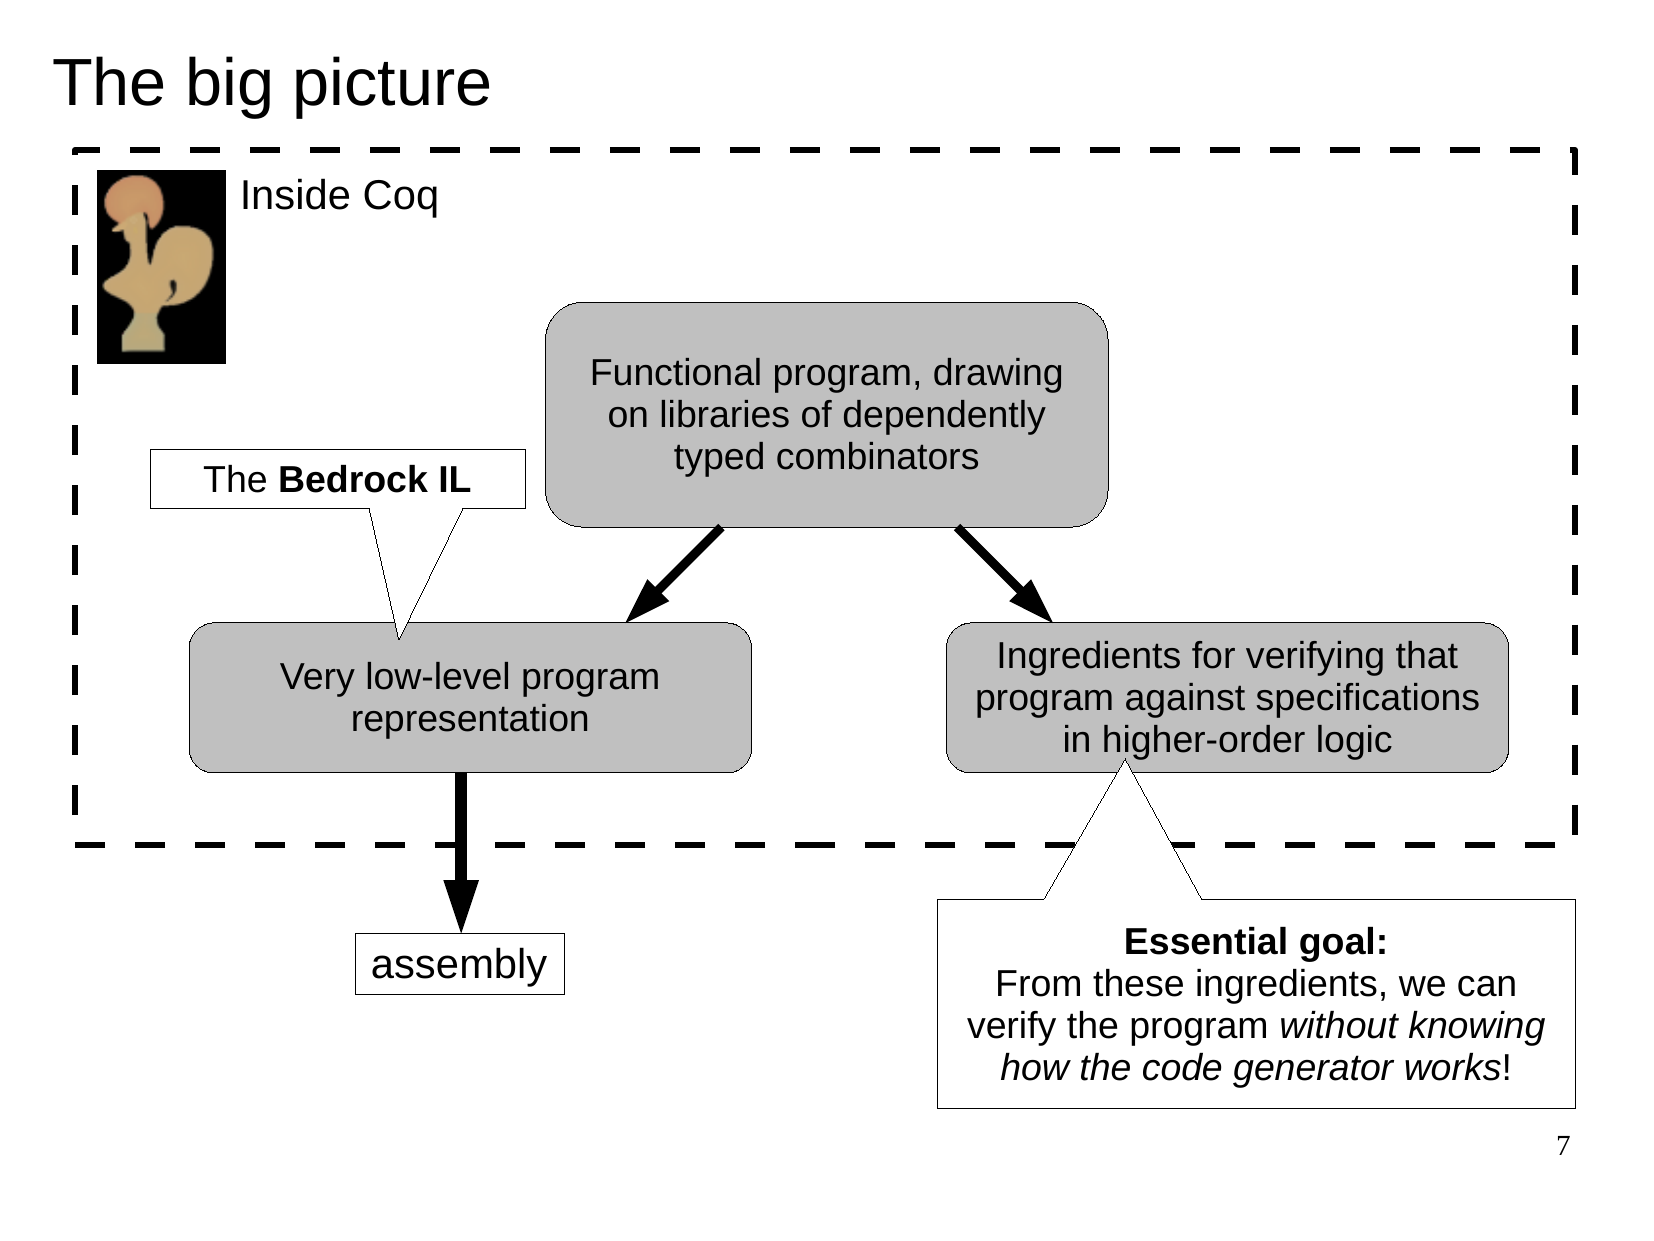

The big picture
Inside Coq
Functional program, drawing on libraries of dependently typed combinators
The Bedrock IL
Very low-level program representation
Ingredients for verifying that program against specifications in higher-order logic
assembly
Essential goal:
From these ingredients, we can verify the program without knowing how the code generator works!
7